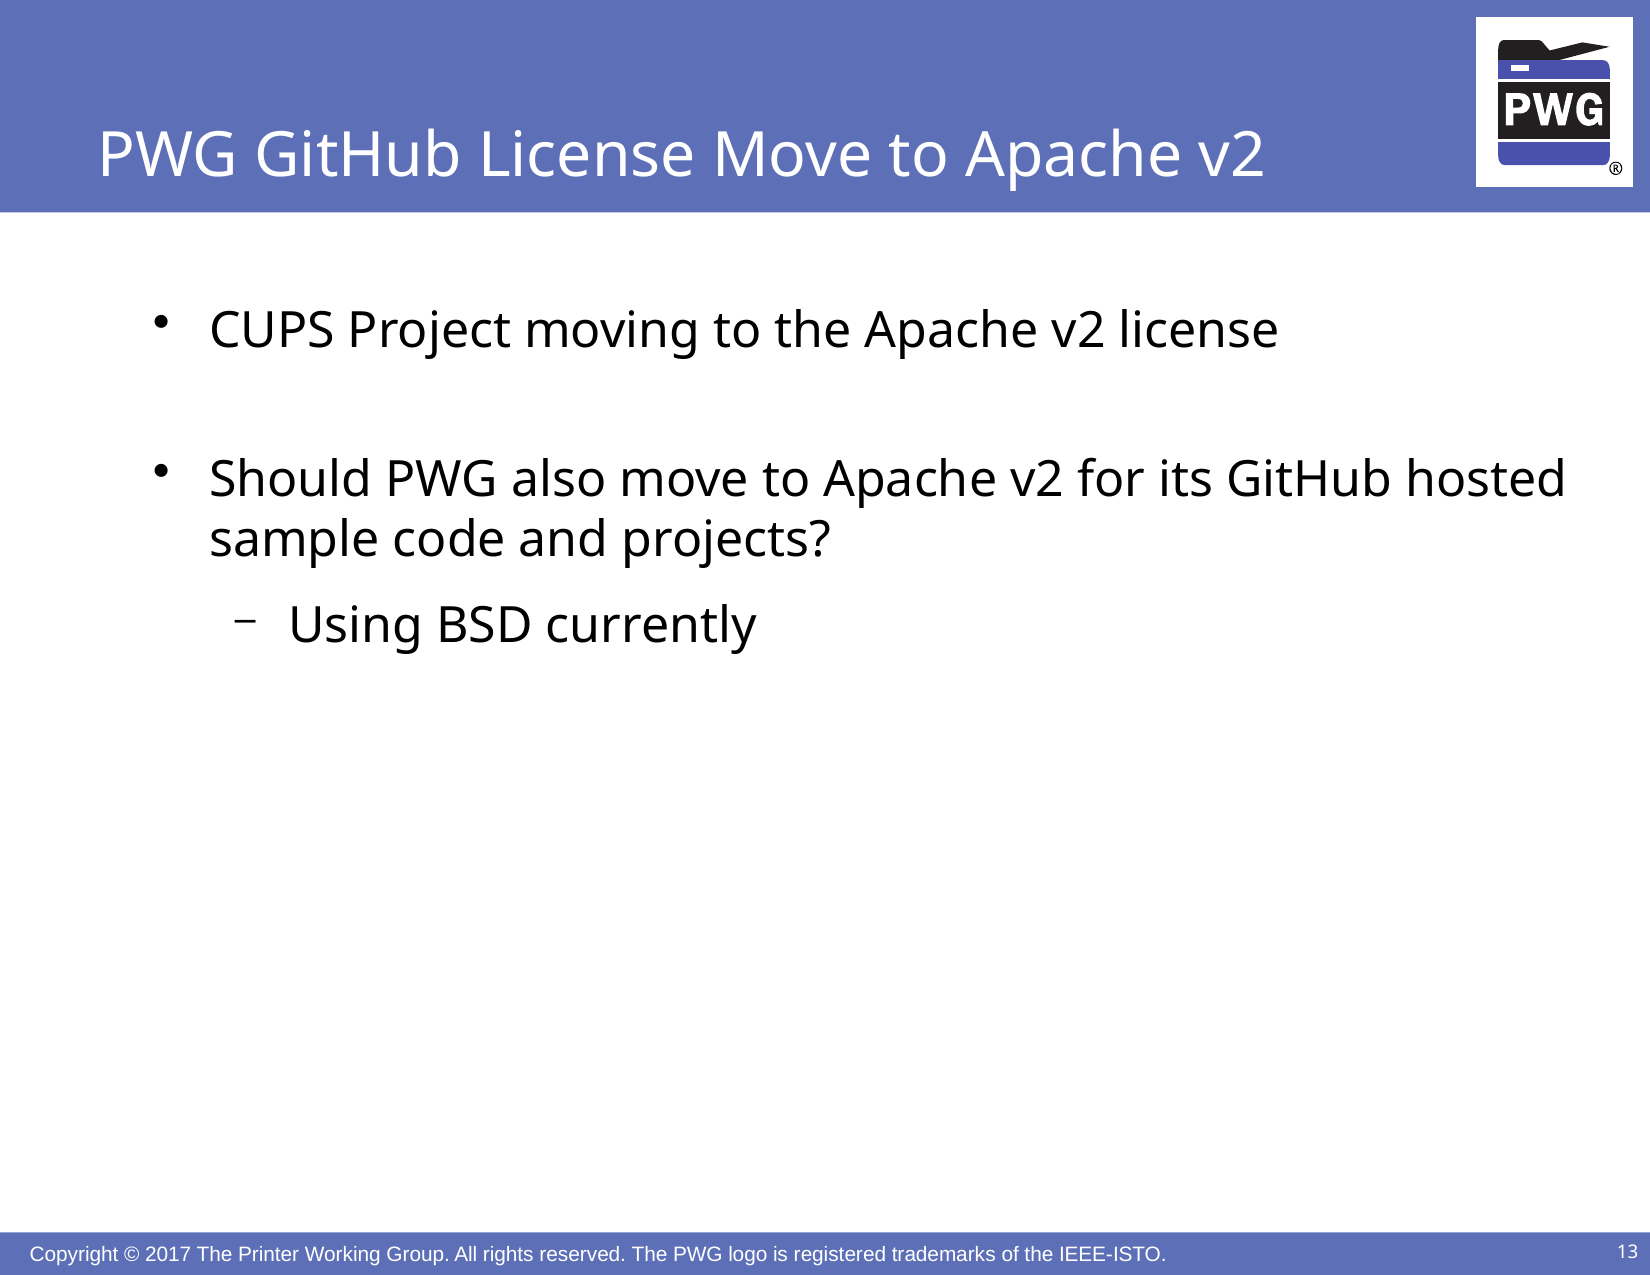

# PWG GitHub License Move to Apache v2
CUPS Project moving to the Apache v2 license
Should PWG also move to Apache v2 for its GitHub hosted sample code and projects?
Using BSD currently